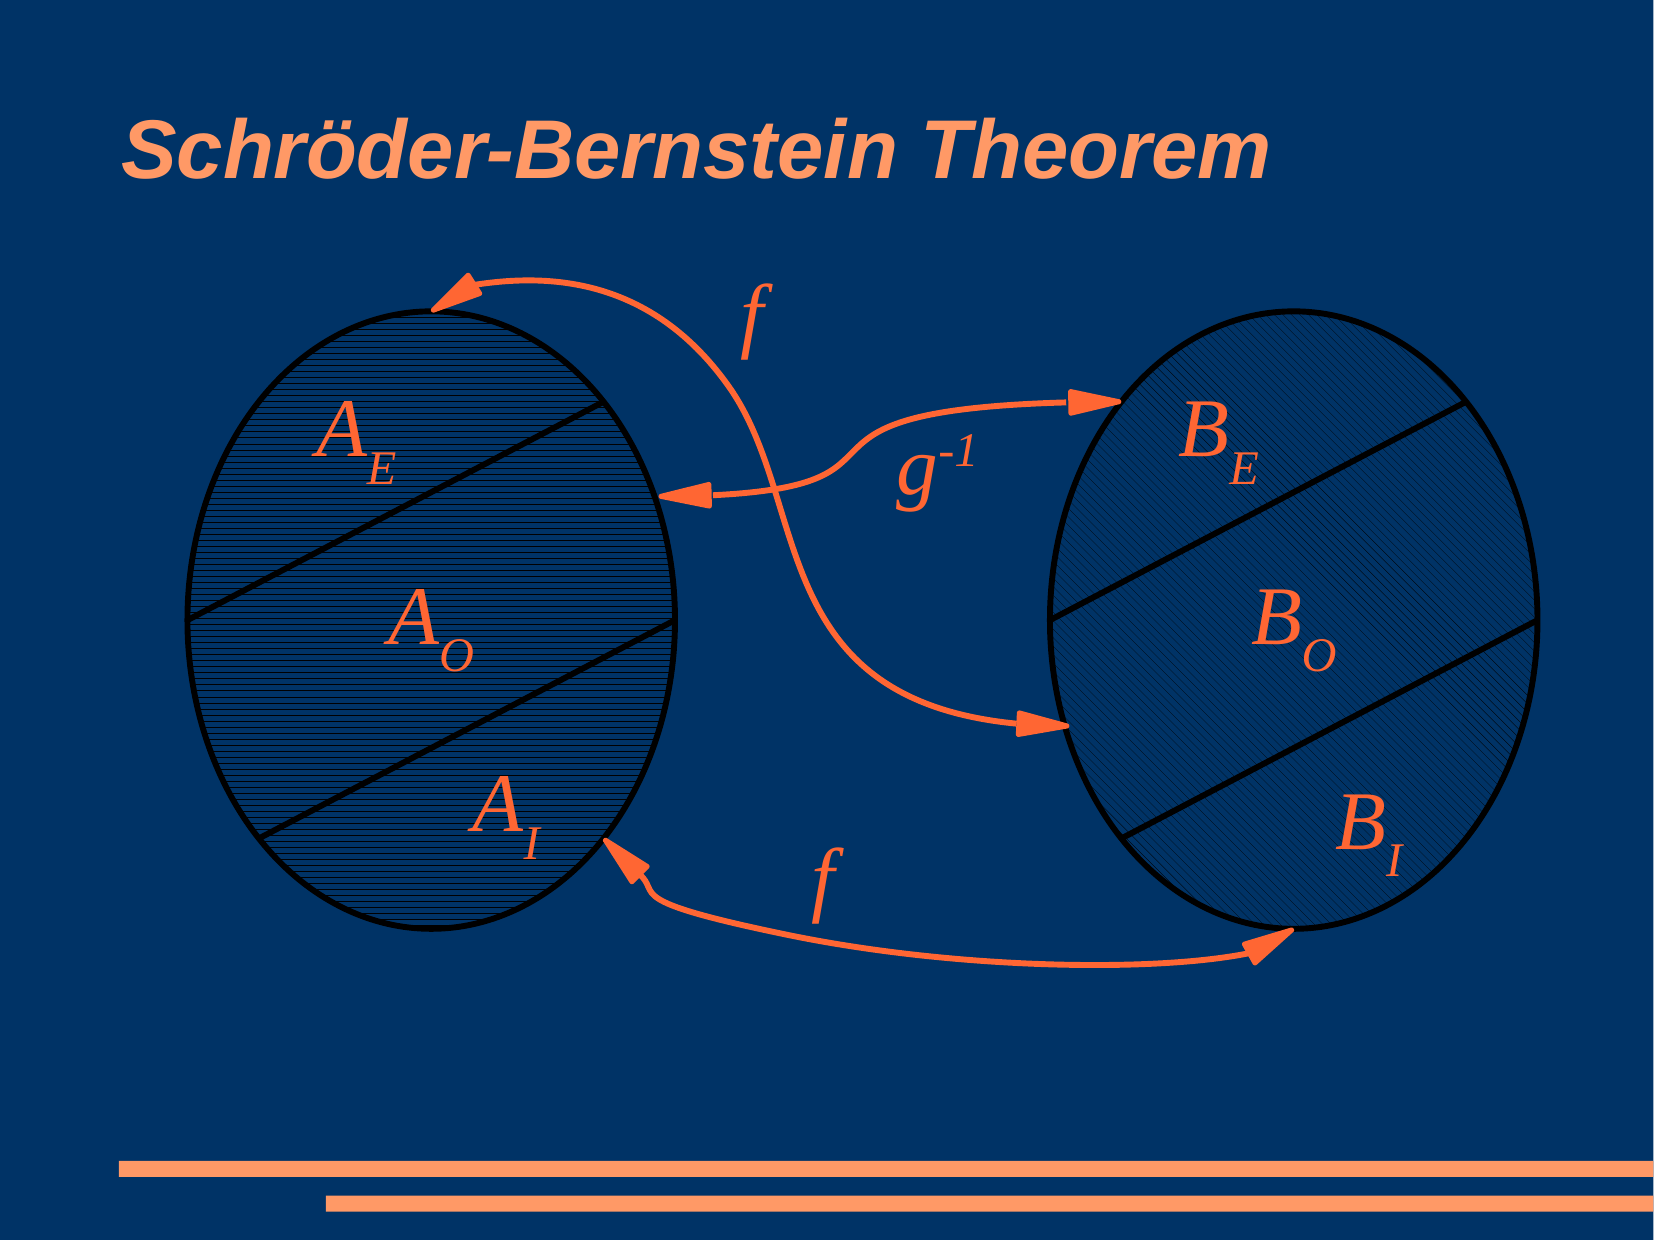

# Schröder-Bernstein Theorem
f
AE
BE
g-1
AO
BO
AI
BI
f